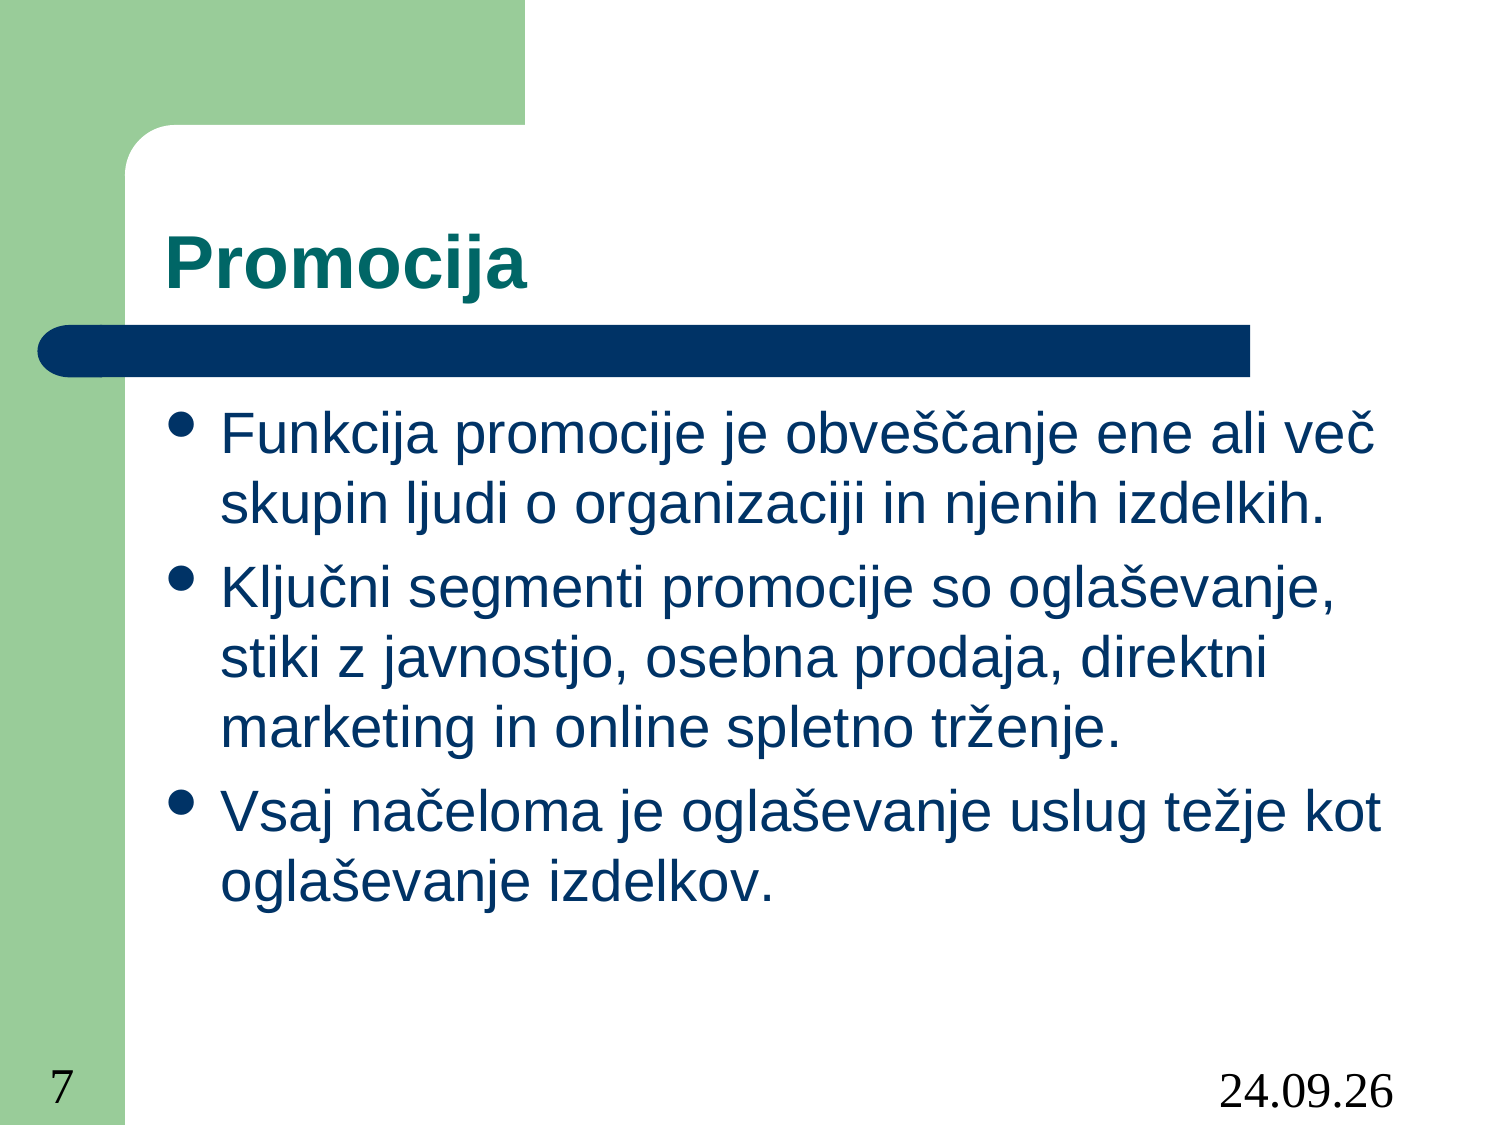

# Promocija
Funkcija promocije je obveščanje ene ali več skupin ljudi o organizaciji in njenih izdelkih.
Ključni segmenti promocije so oglaševanje, stiki z javnostjo, osebna prodaja, direktni marketing in online spletno trženje.
Vsaj načeloma je oglaševanje uslug težje kot oglaševanje izdelkov.
7